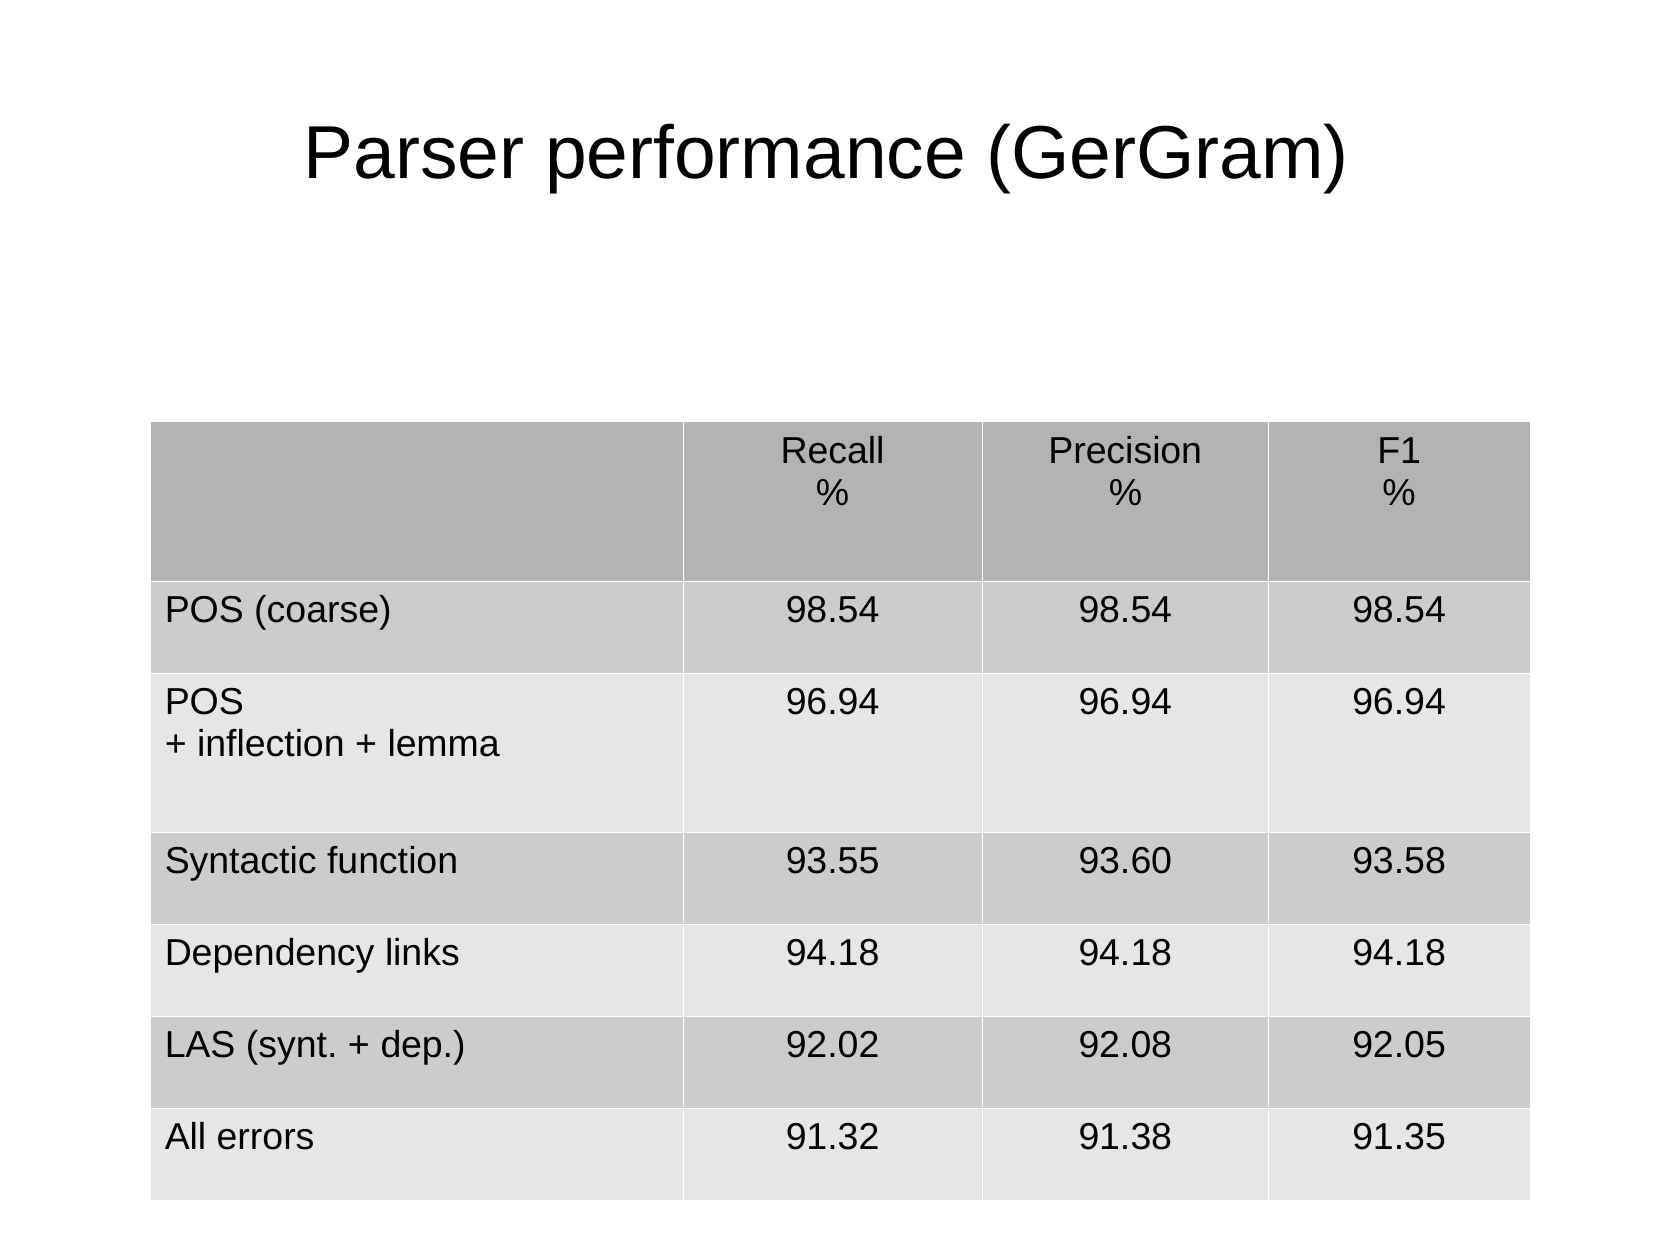

# Parser performance (GerGram)
| | Recall % | Precision % | F1 % |
| --- | --- | --- | --- |
| POS (coarse) | 98.54 | 98.54 | 98.54 |
| POS + inflection + lemma | 96.94 | 96.94 | 96.94 |
| Syntactic function | 93.55 | 93.60 | 93.58 |
| Dependency links | 94.18 | 94.18 | 94.18 |
| LAS (synt. + dep.) | 92.02 | 92.08 | 92.05 |
| All errors | 91.32 | 91.38 | 91.35 |